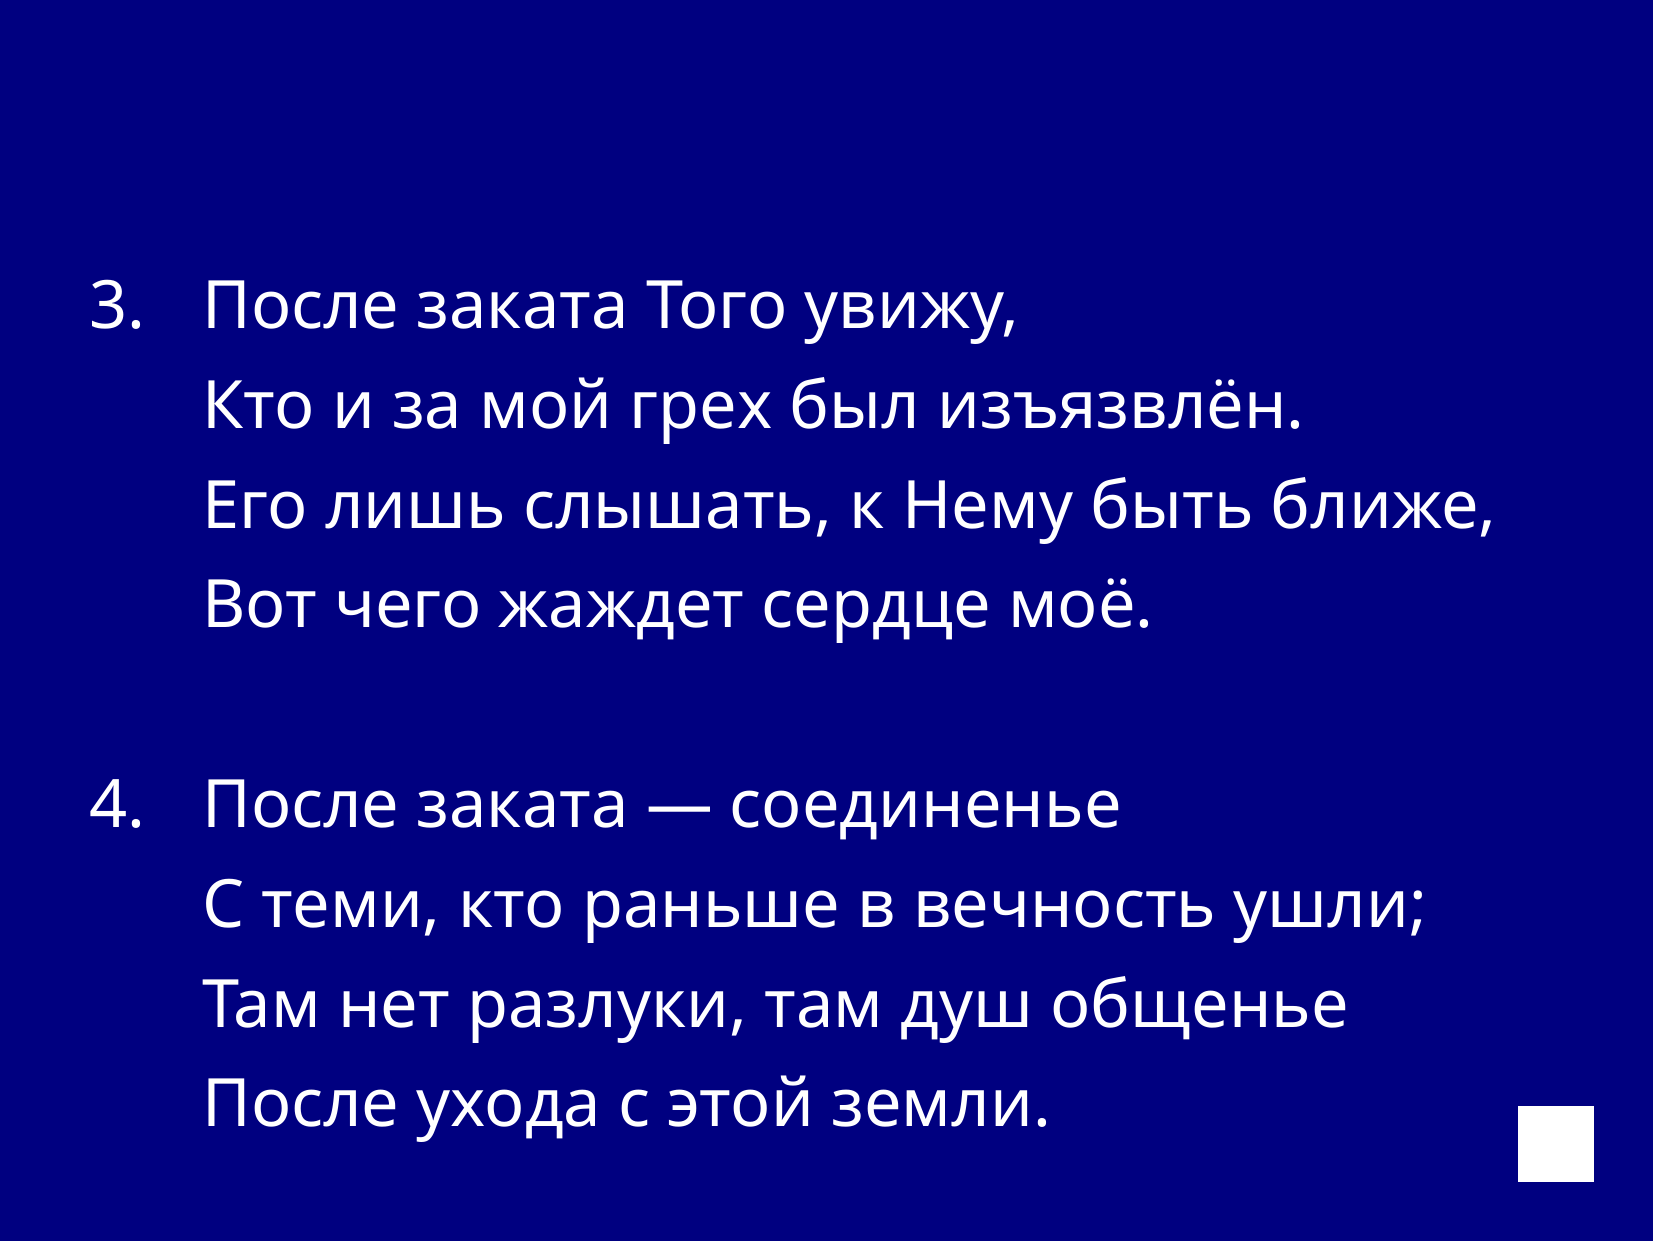

3.	После заката Того увижу,
	Кто и за мой грех был изъязвлён.
	Его лишь слышать, к Нему быть ближе,
	Вот чего жаждет сердце моё.
4.	После заката — соединенье
	С теми, кто раньше в вечность ушли;
	Там нет разлуки, там душ общенье
	После ухода с этой земли.